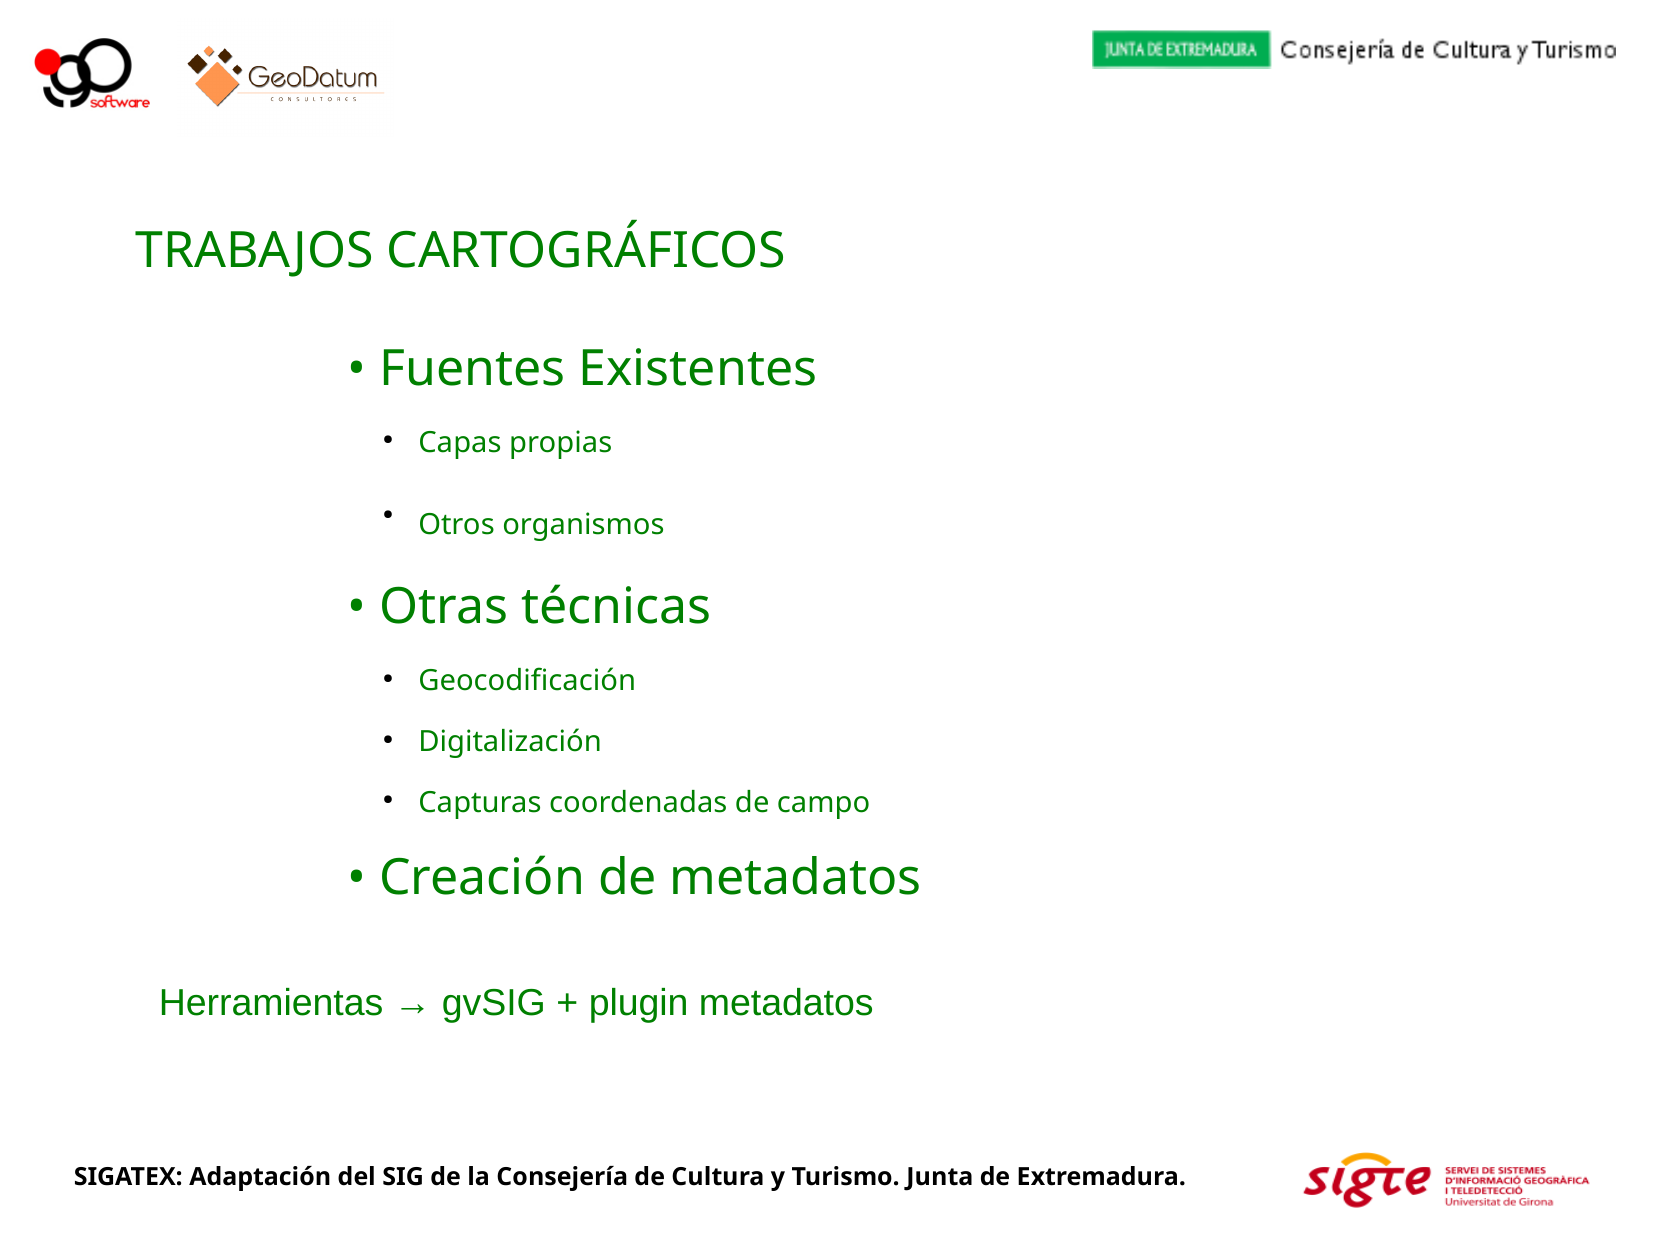

TRABAJOS CARTOGRÁFICOS
• Fuentes Existentes
Capas propias
Otros organismos
• Otras técnicas
Geocodificación
Digitalización
Capturas coordenadas de campo
• Creación de metadatos
Herramientas → gvSIG + plugin metadatos
SIGATEX: Adaptación del SIG de la Consejería de Cultura y Turismo. Junta de Extremadura.